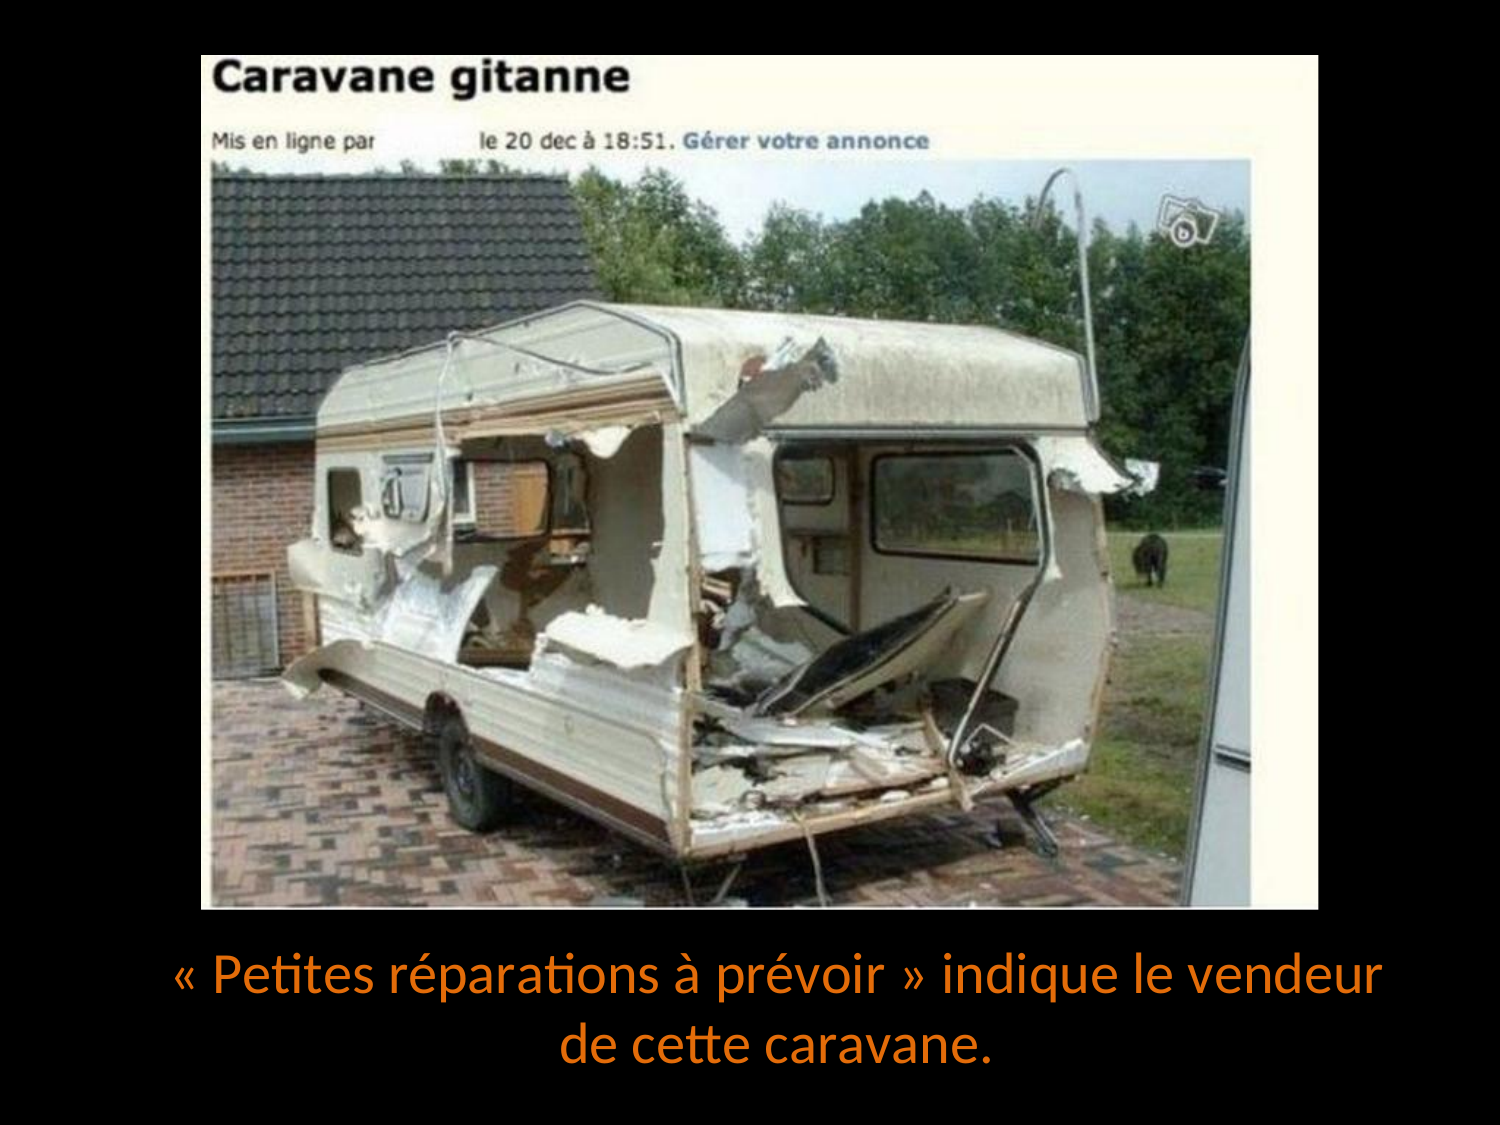

# « Petites réparations à prévoir » indique le vendeur de cette caravane.